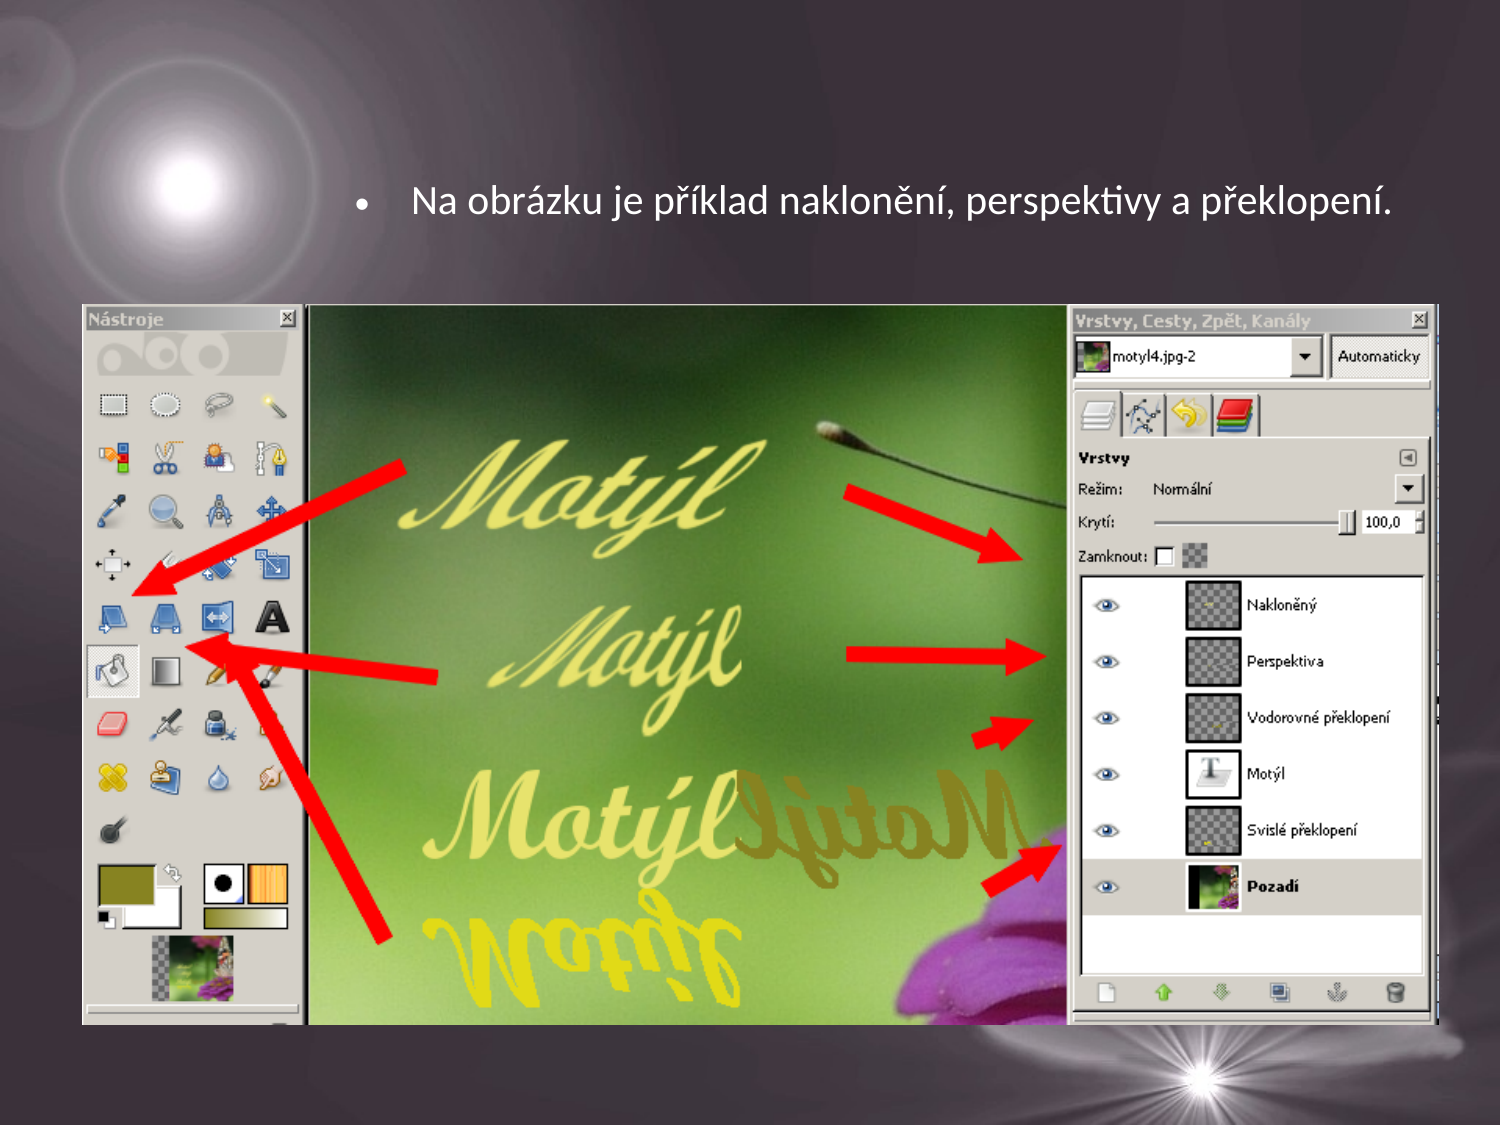

# Na obrázku je příklad naklonění, perspektivy a překlopení.